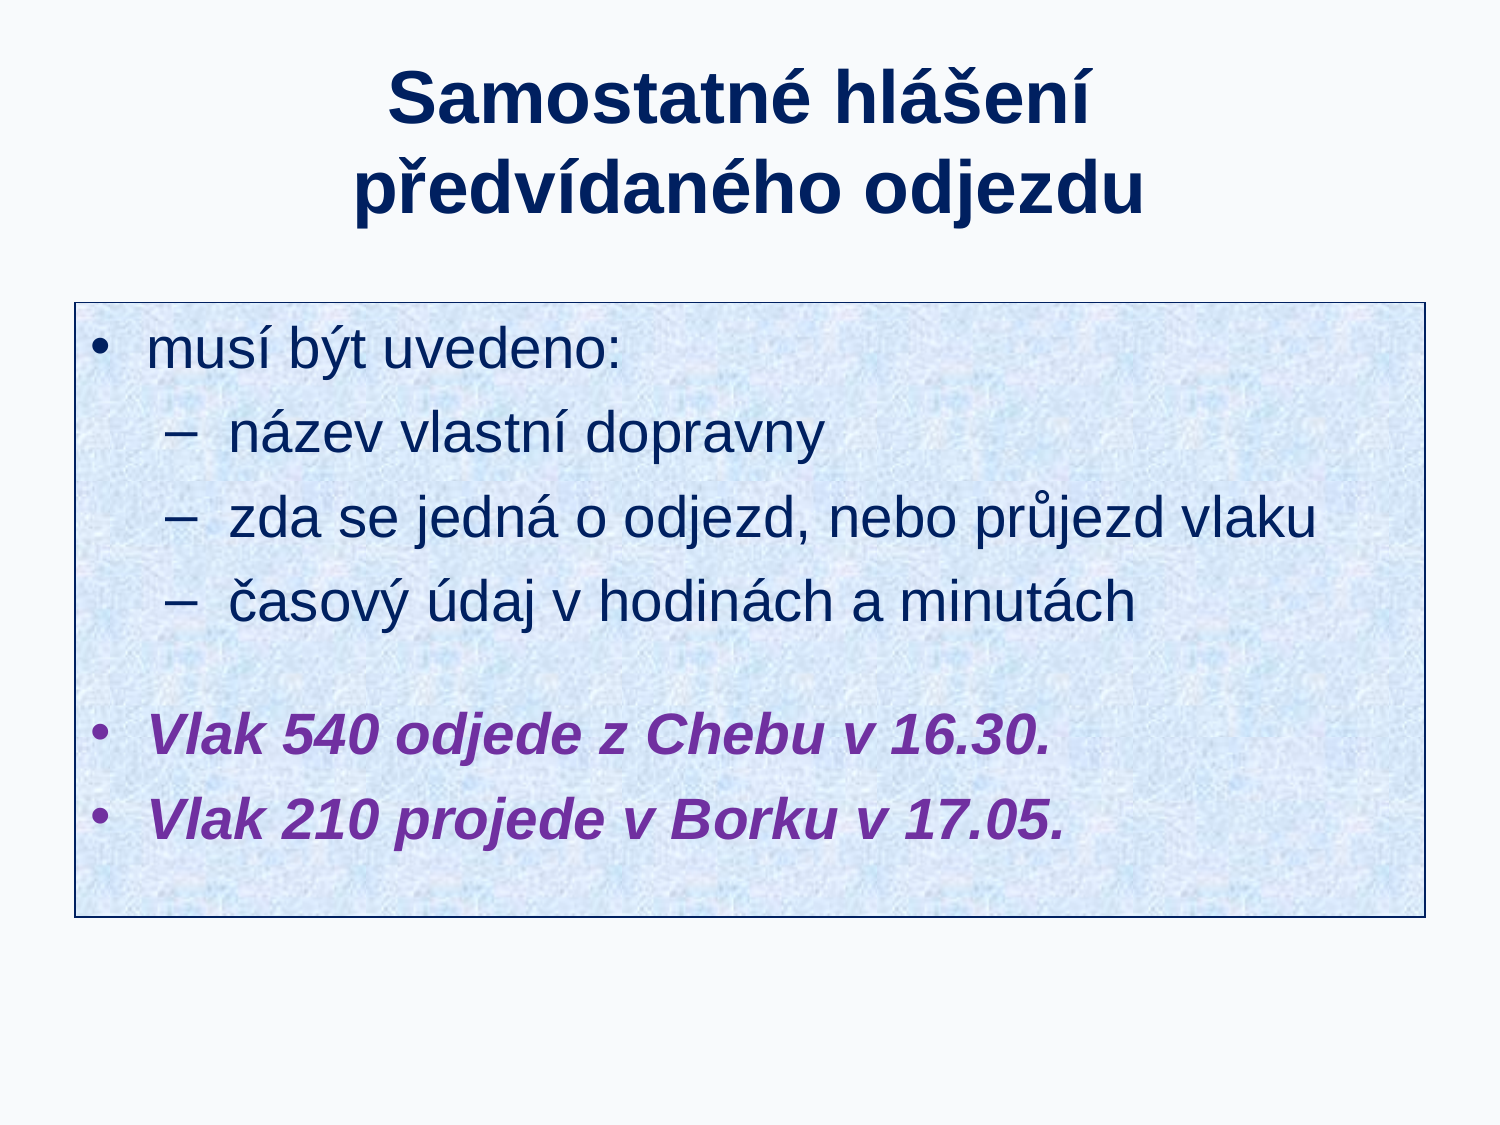

# Samostatné hlášení předvídaného odjezdu
musí být uvedeno:
 název vlastní dopravny
 zda se jedná o odjezd, nebo průjezd vlaku
 časový údaj v hodinách a minutách
Vlak 540 odjede z Chebu v 16.30.
Vlak 210 projede v Borku v 17.05.